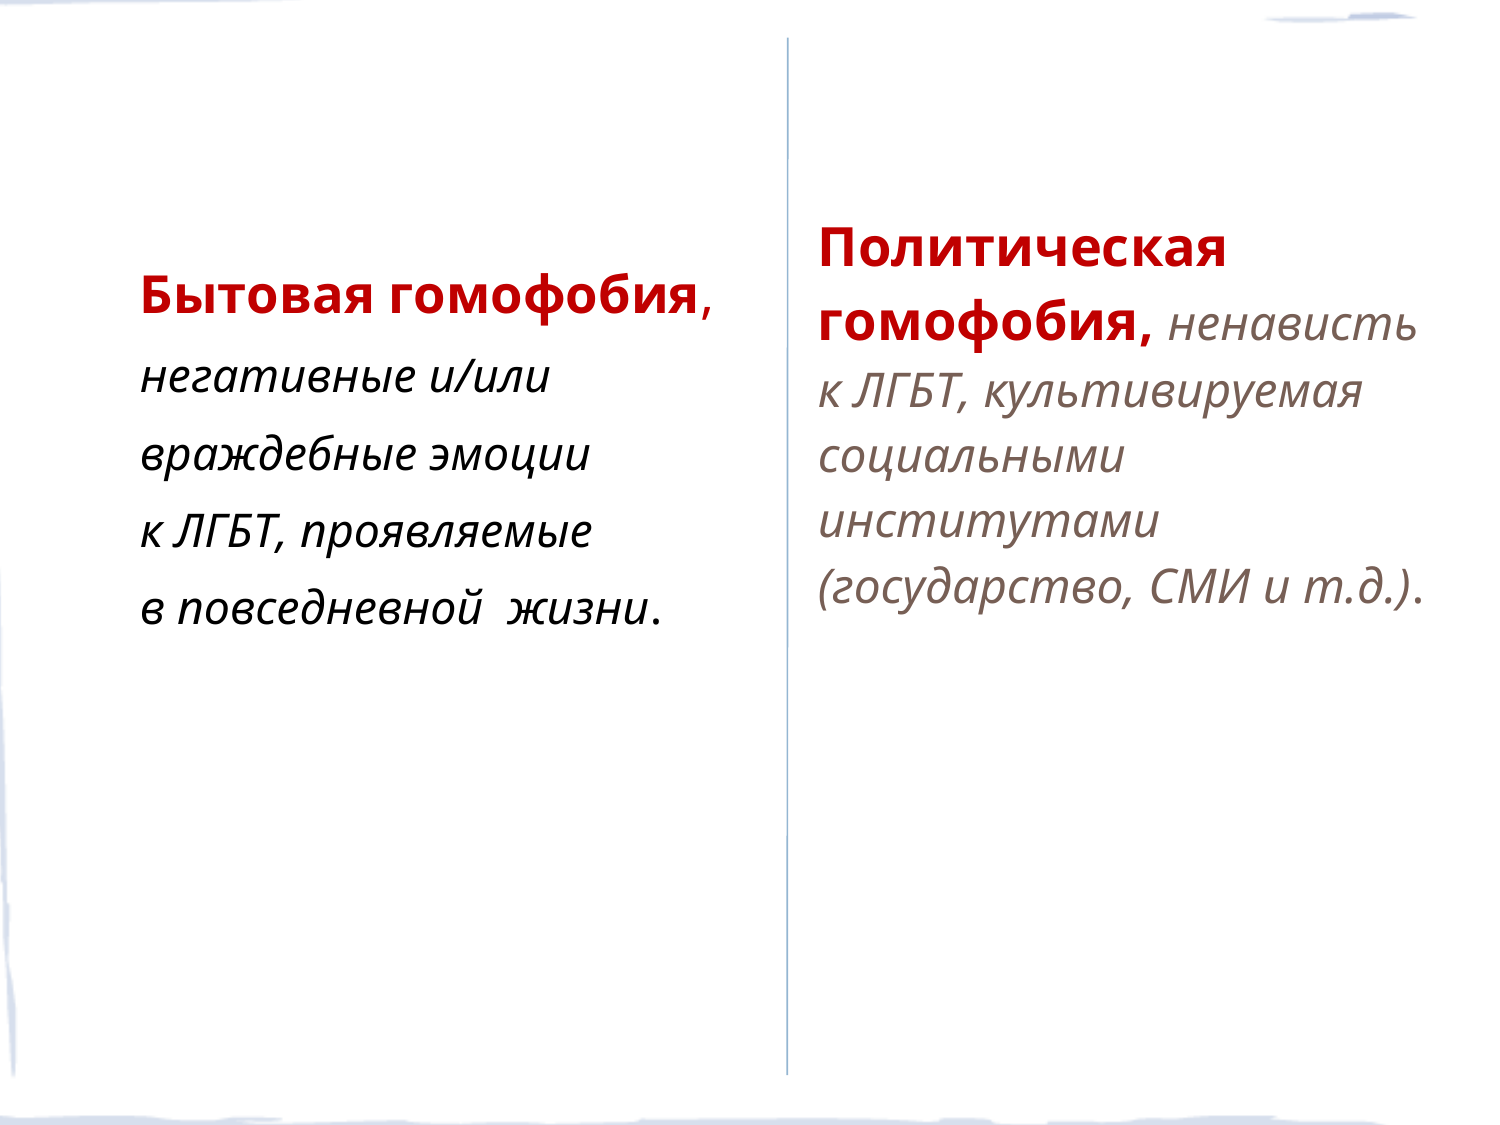

Политическая
гомофобия, ненависть
к ЛГБТ, культивируемая
социальными институтами
(государство, СМИ и т.д.).
# Бытовая гомофобия,
негативные и/или
враждебные эмоции
к ЛГБТ, проявляемые
в повседневной жизни.